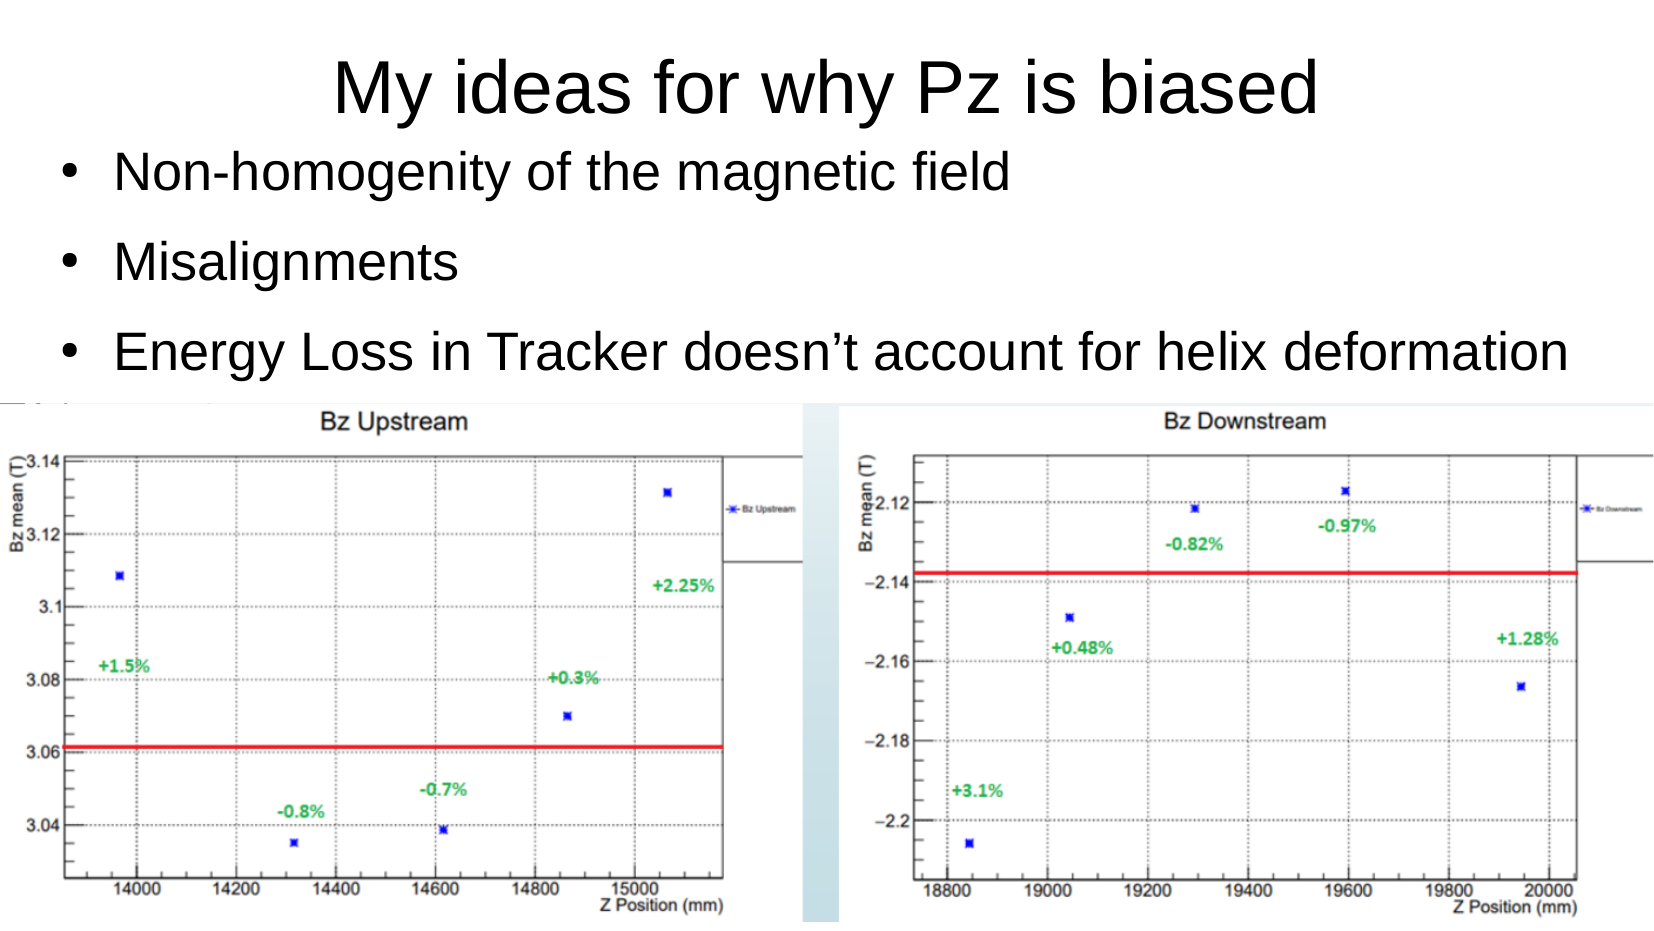

# My ideas for why Pz is biased
Non-homogenity of the magnetic field
Misalignments
Energy Loss in Tracker doesn’t account for helix deformation